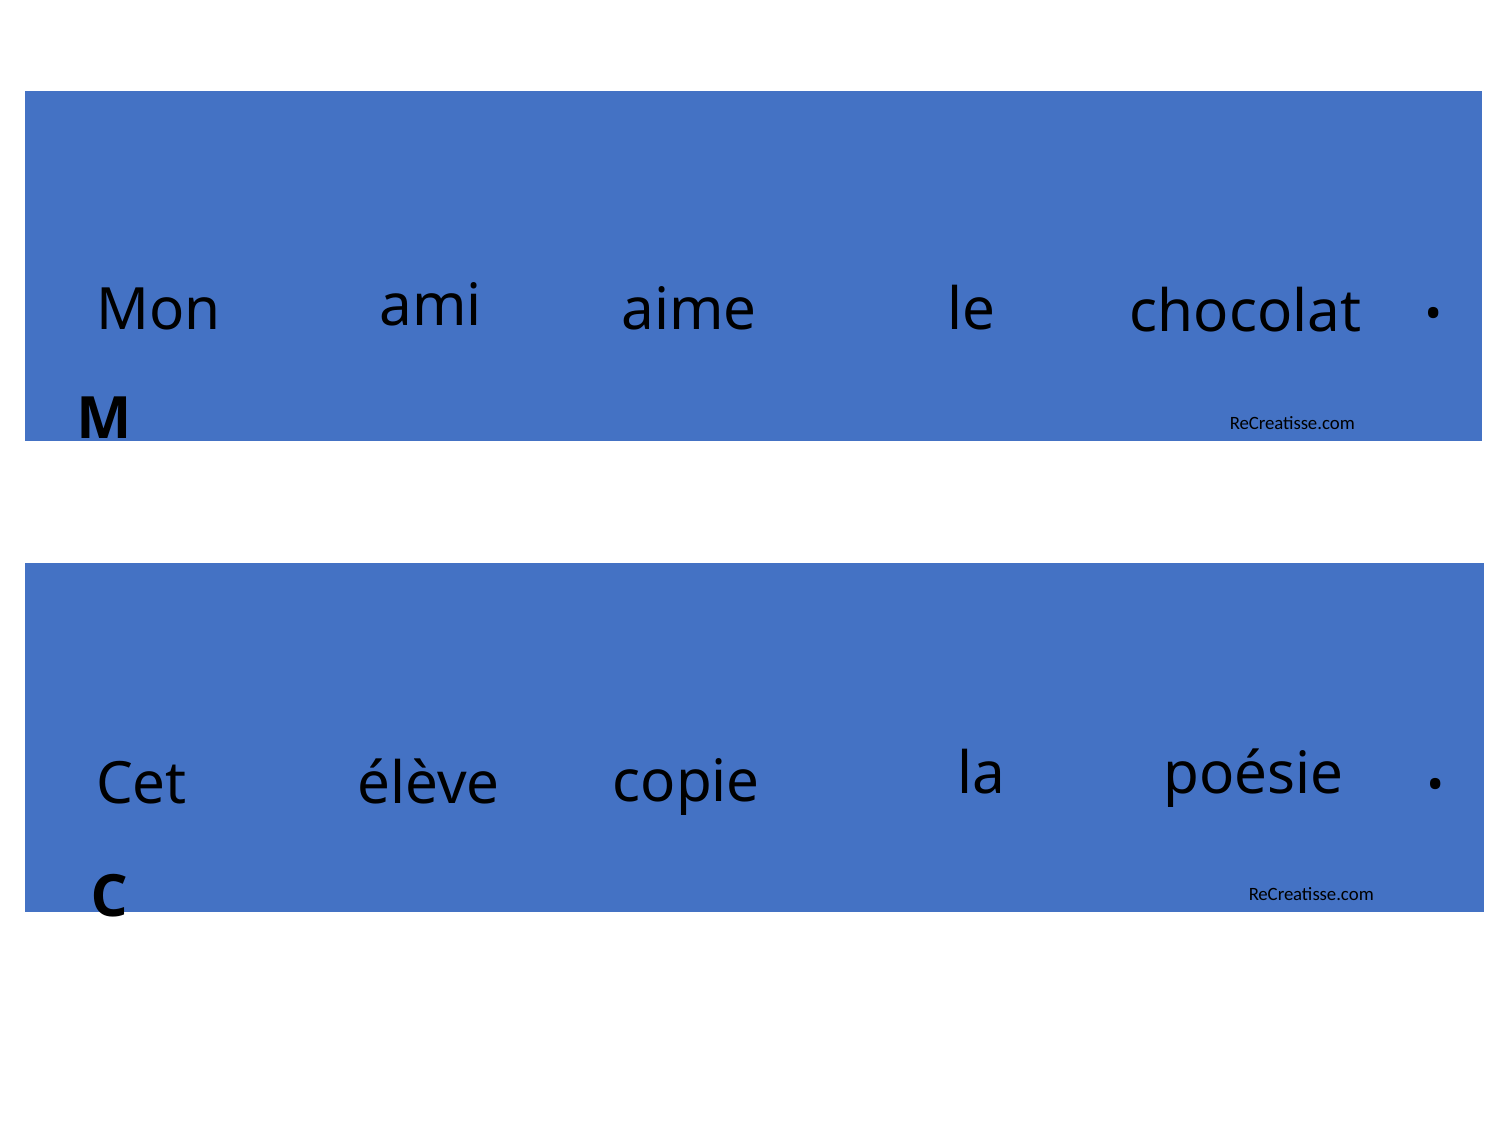

| | | | | |
| --- | --- | --- | --- | --- |
| |
| --- |
.
ami
Mon
aime
le
chocolat
M
ReCreatisse.com
| | | | | |
| --- | --- | --- | --- | --- |
| |
| --- |
.
poésie
la
copie
Cet
élève
C
ReCreatisse.com